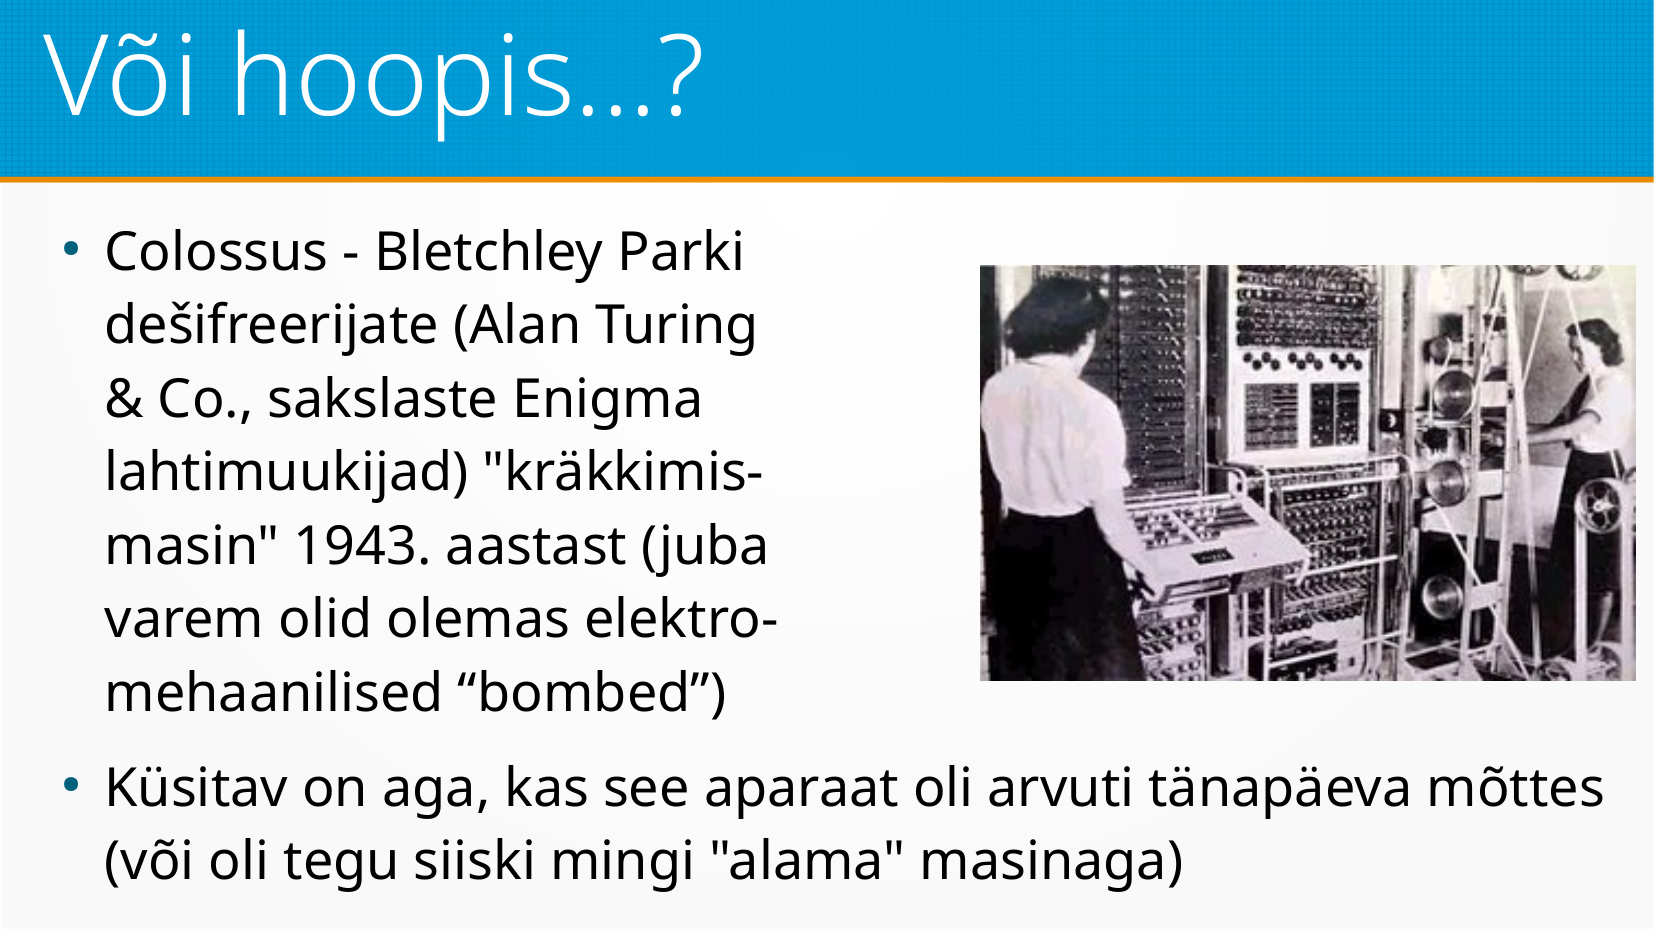

# Või hoopis...?
Colossus - Bletchley Parki
dešifreerijate (Alan Turing
& Co., sakslaste Enigma
lahtimuukijad) "kräkkimis-
masin" 1943. aastast (juba
varem olid olemas elektro-
mehaanilised “bombed”)
Küsitav on aga, kas see aparaat oli arvuti tänapäeva mõttes (või oli tegu siiski mingi "alama" masinaga)